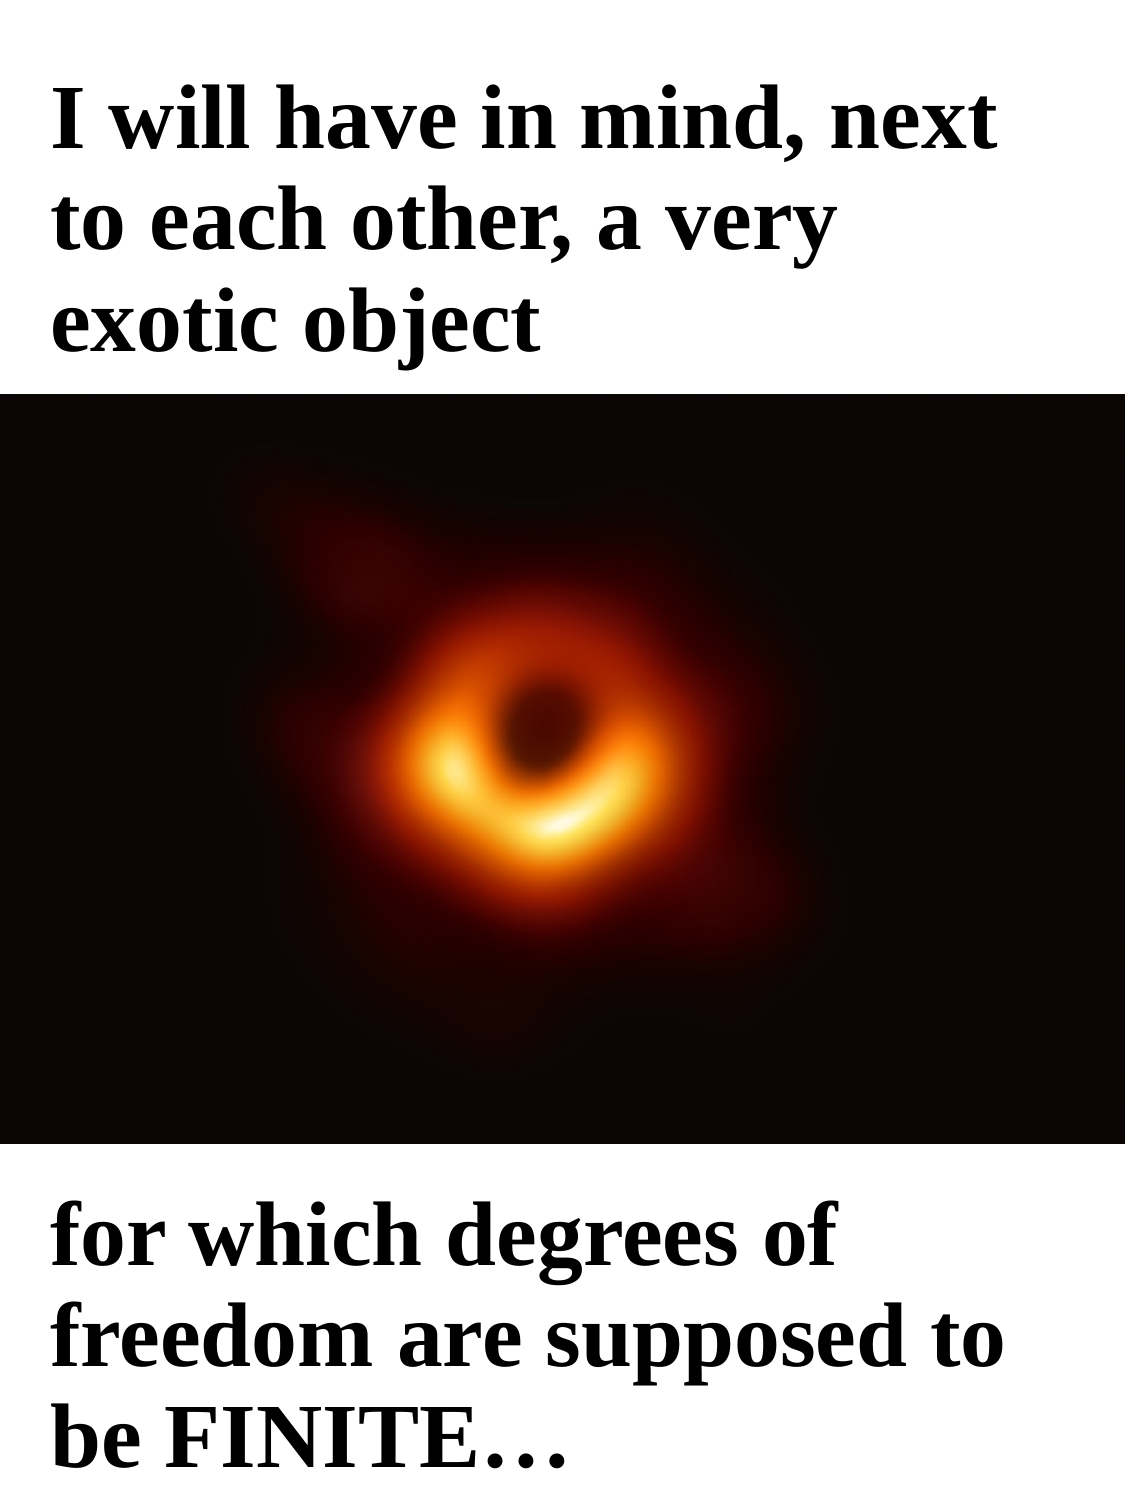

I will have in mind, next to each other, a very exotic object
for which degrees of freedom are supposed to be FINITE…